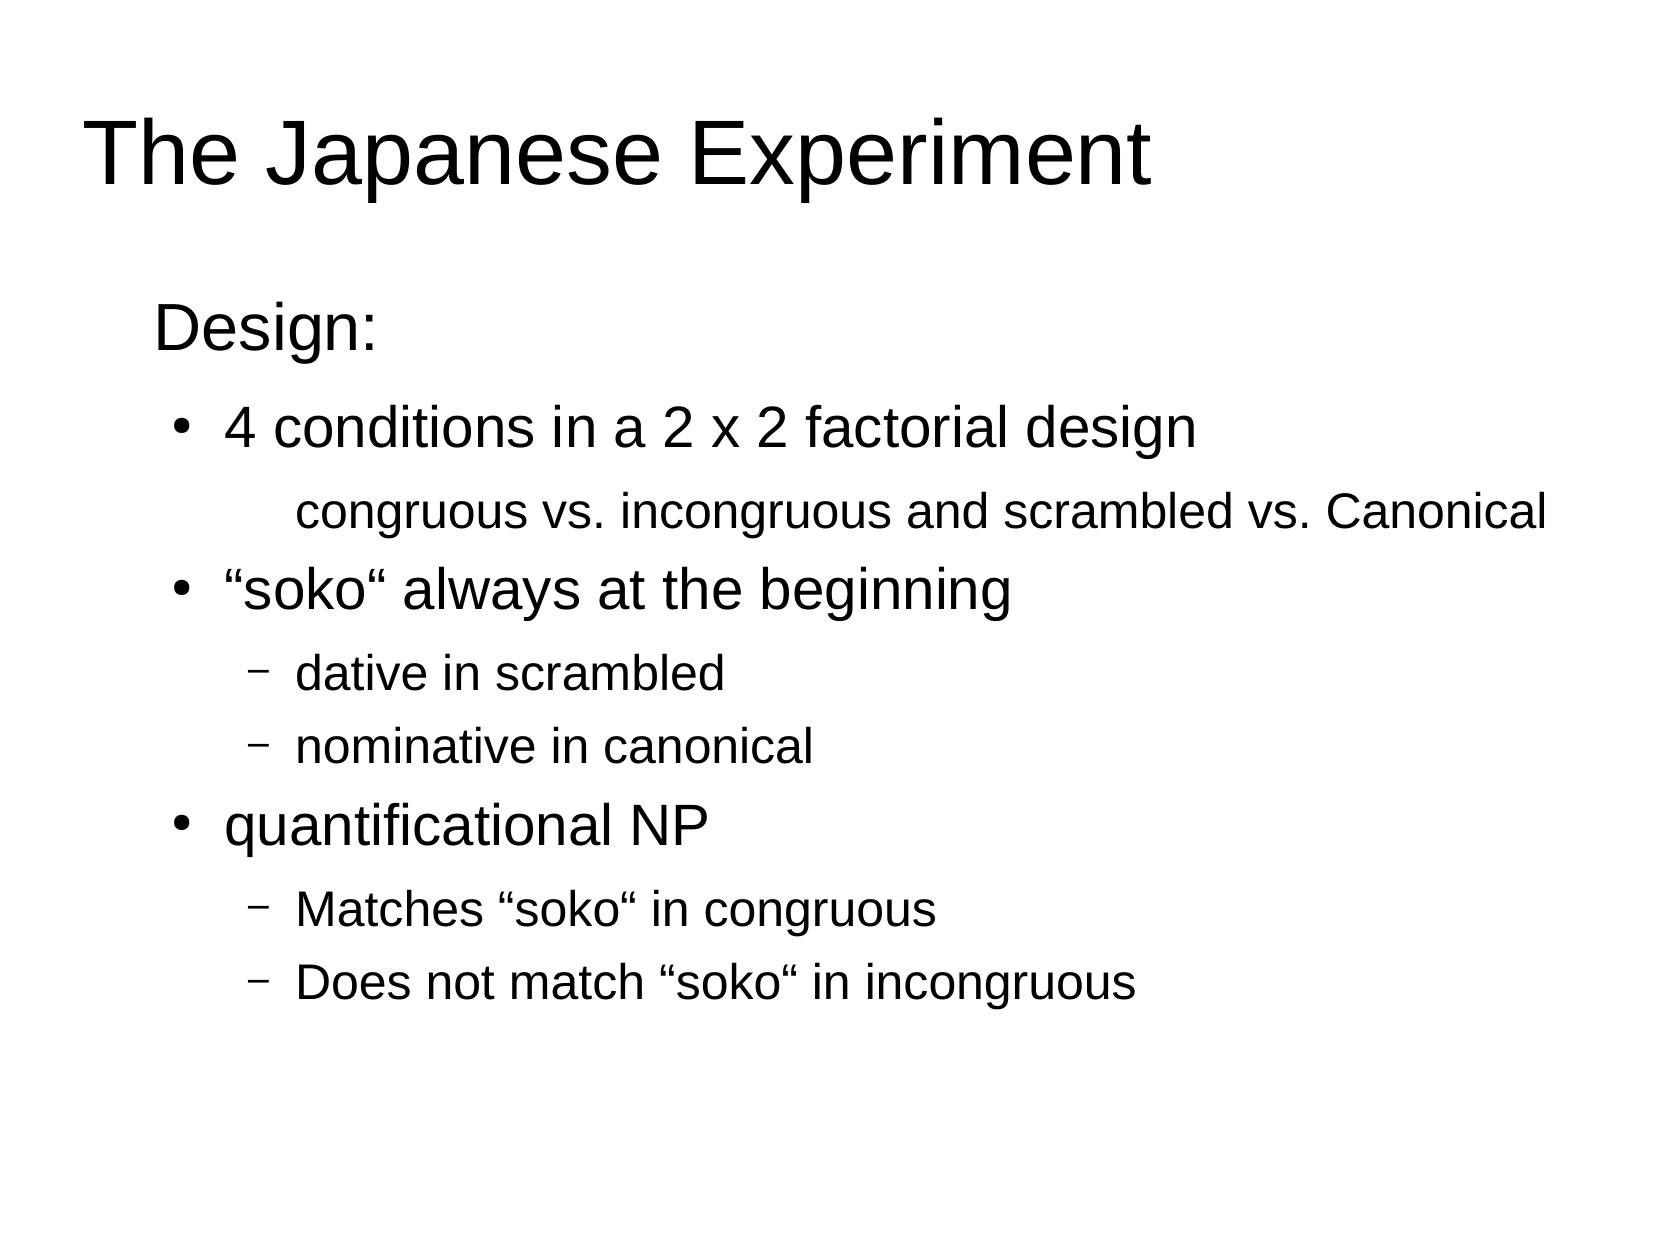

# The Japanese Experiment
Design:
4 conditions in a 2 x 2 factorial design
congruous vs. incongruous and scrambled vs. Canonical
“soko“ always at the beginning
dative in scrambled
nominative in canonical
quantificational NP
Matches “soko“ in congruous
Does not match “soko“ in incongruous